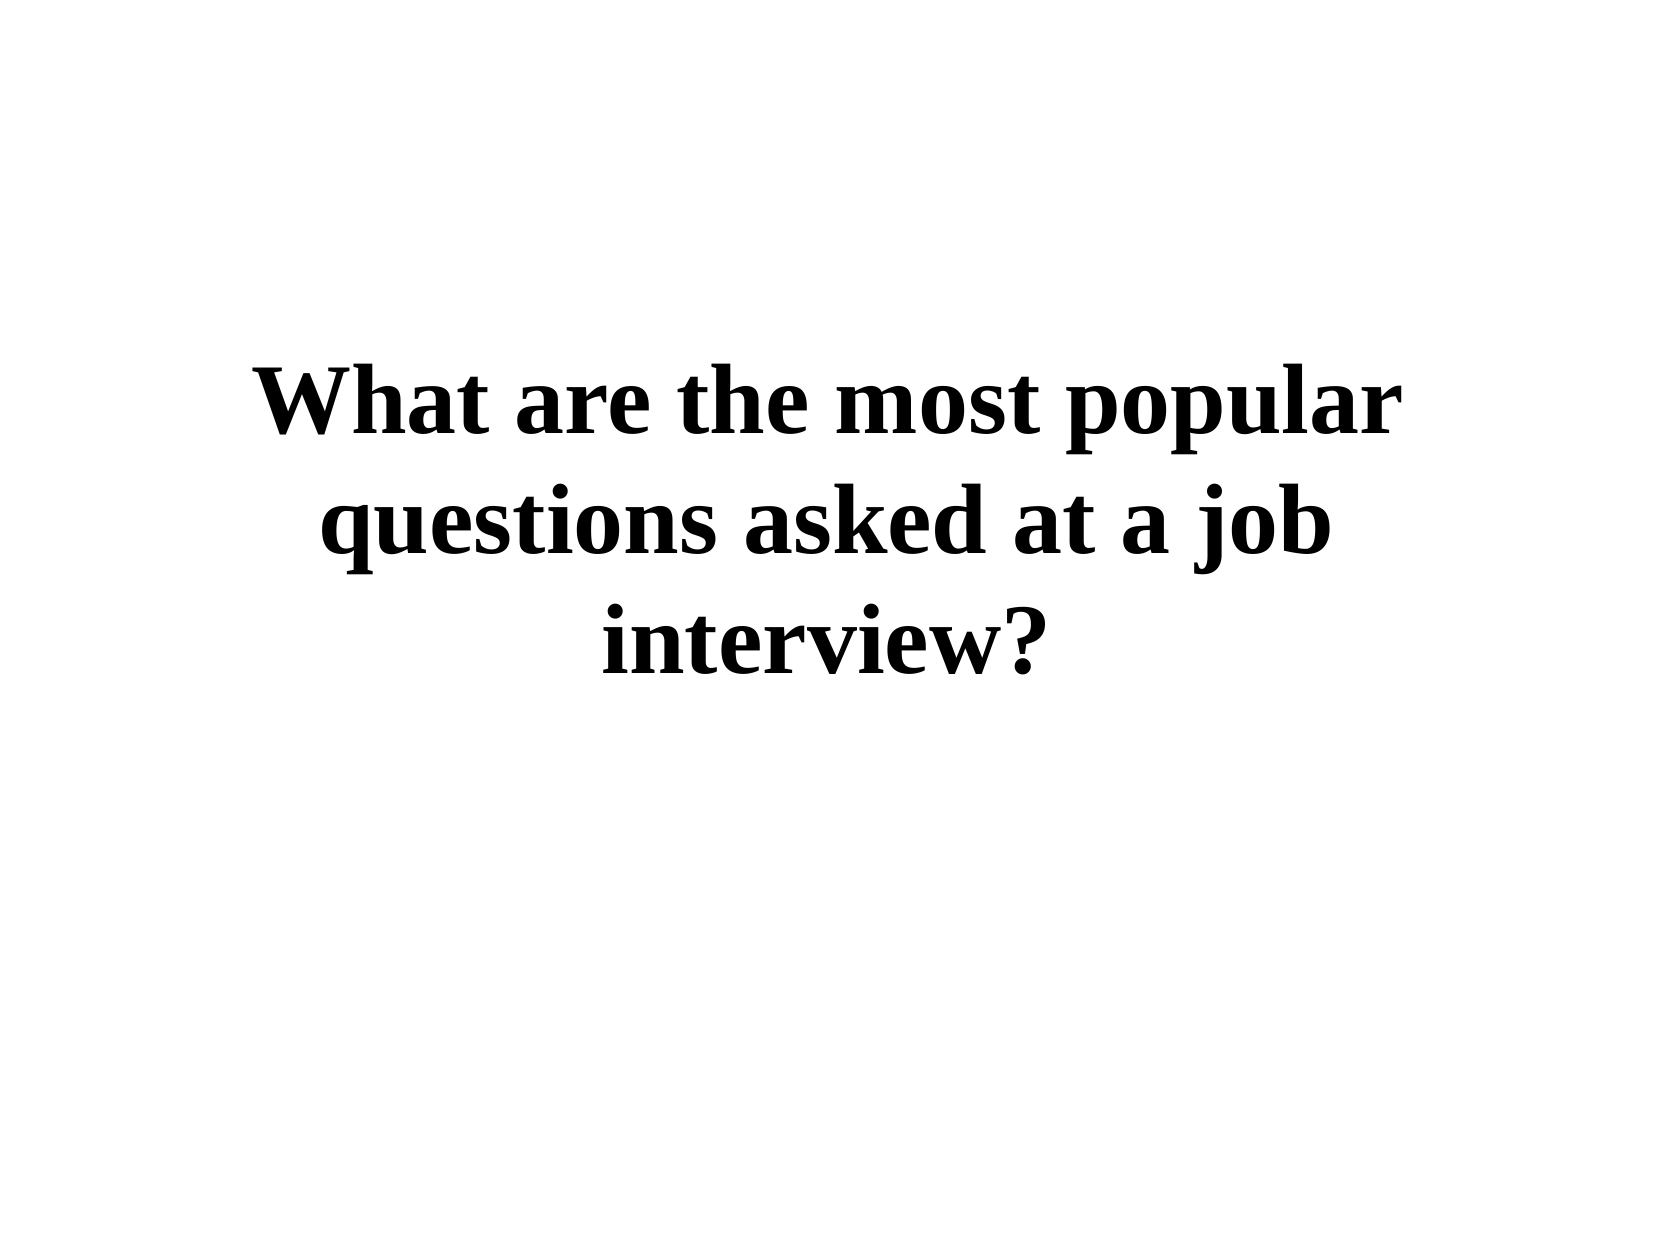

# What are the most popular questions asked at a job interview?